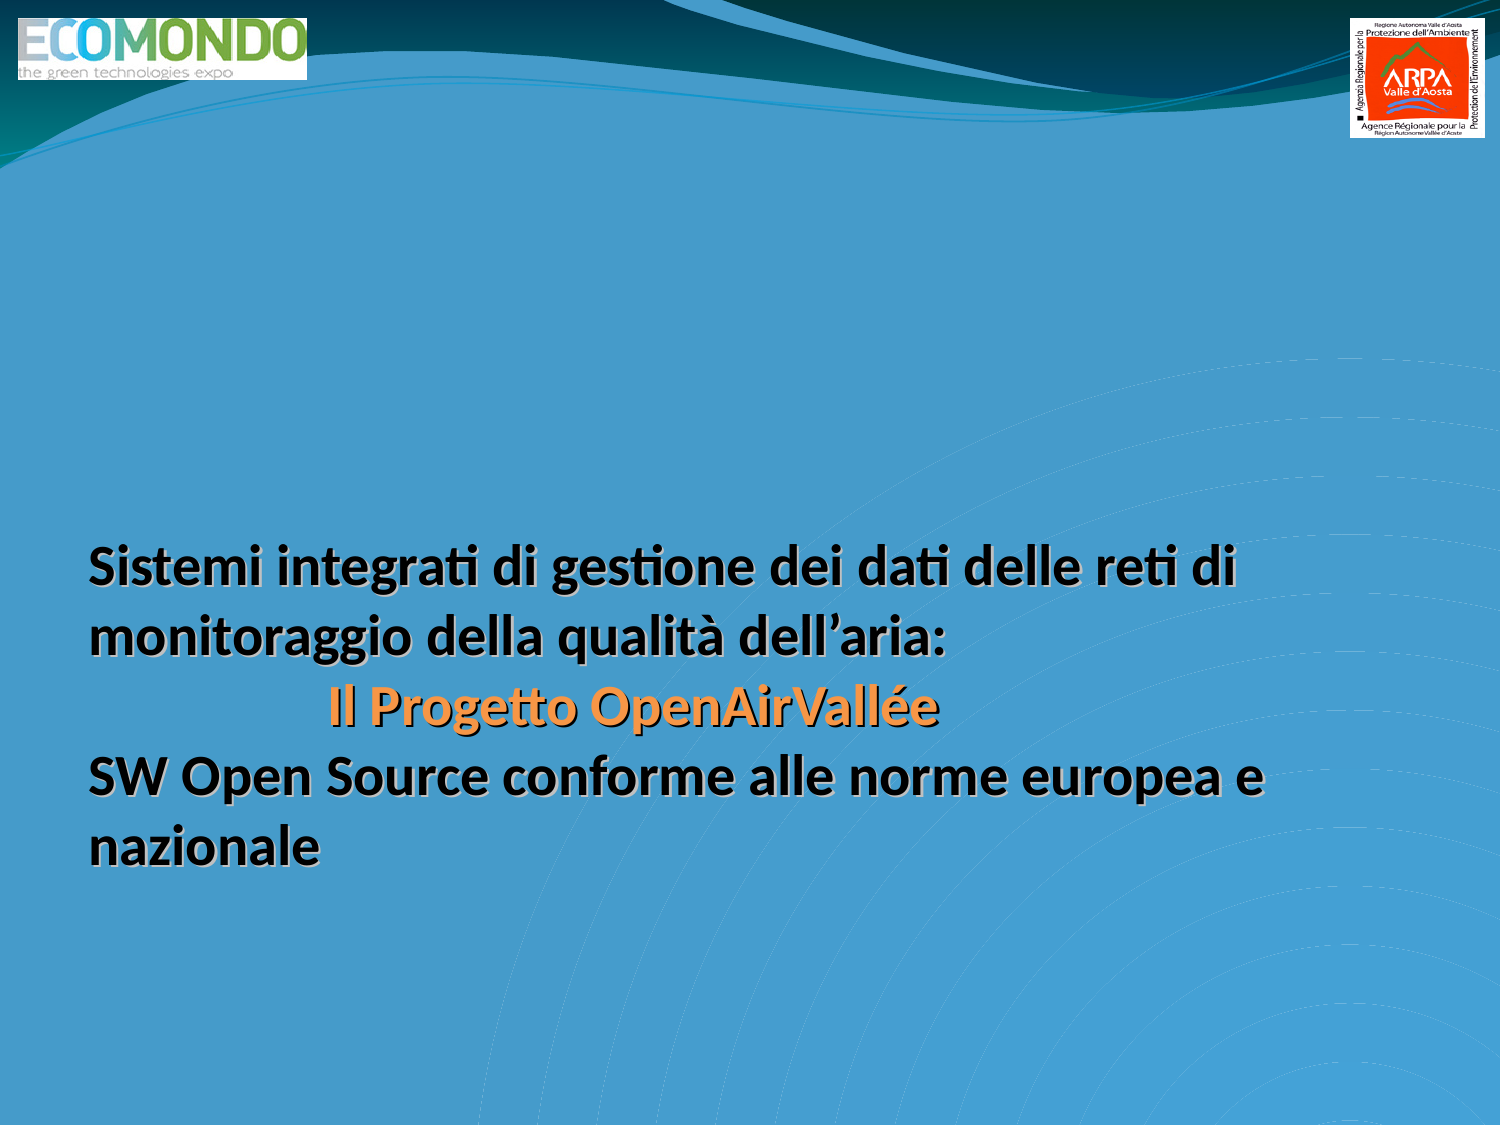

# Sistemi integrati di gestione dei dati delle reti di monitoraggio della qualità dell’aria: Il Progetto OpenAirVallée SW Open Source conforme alle norme europea e nazionale Rimini 7 novembre 2018 Marco Pignet Arpa Valle d Aosta